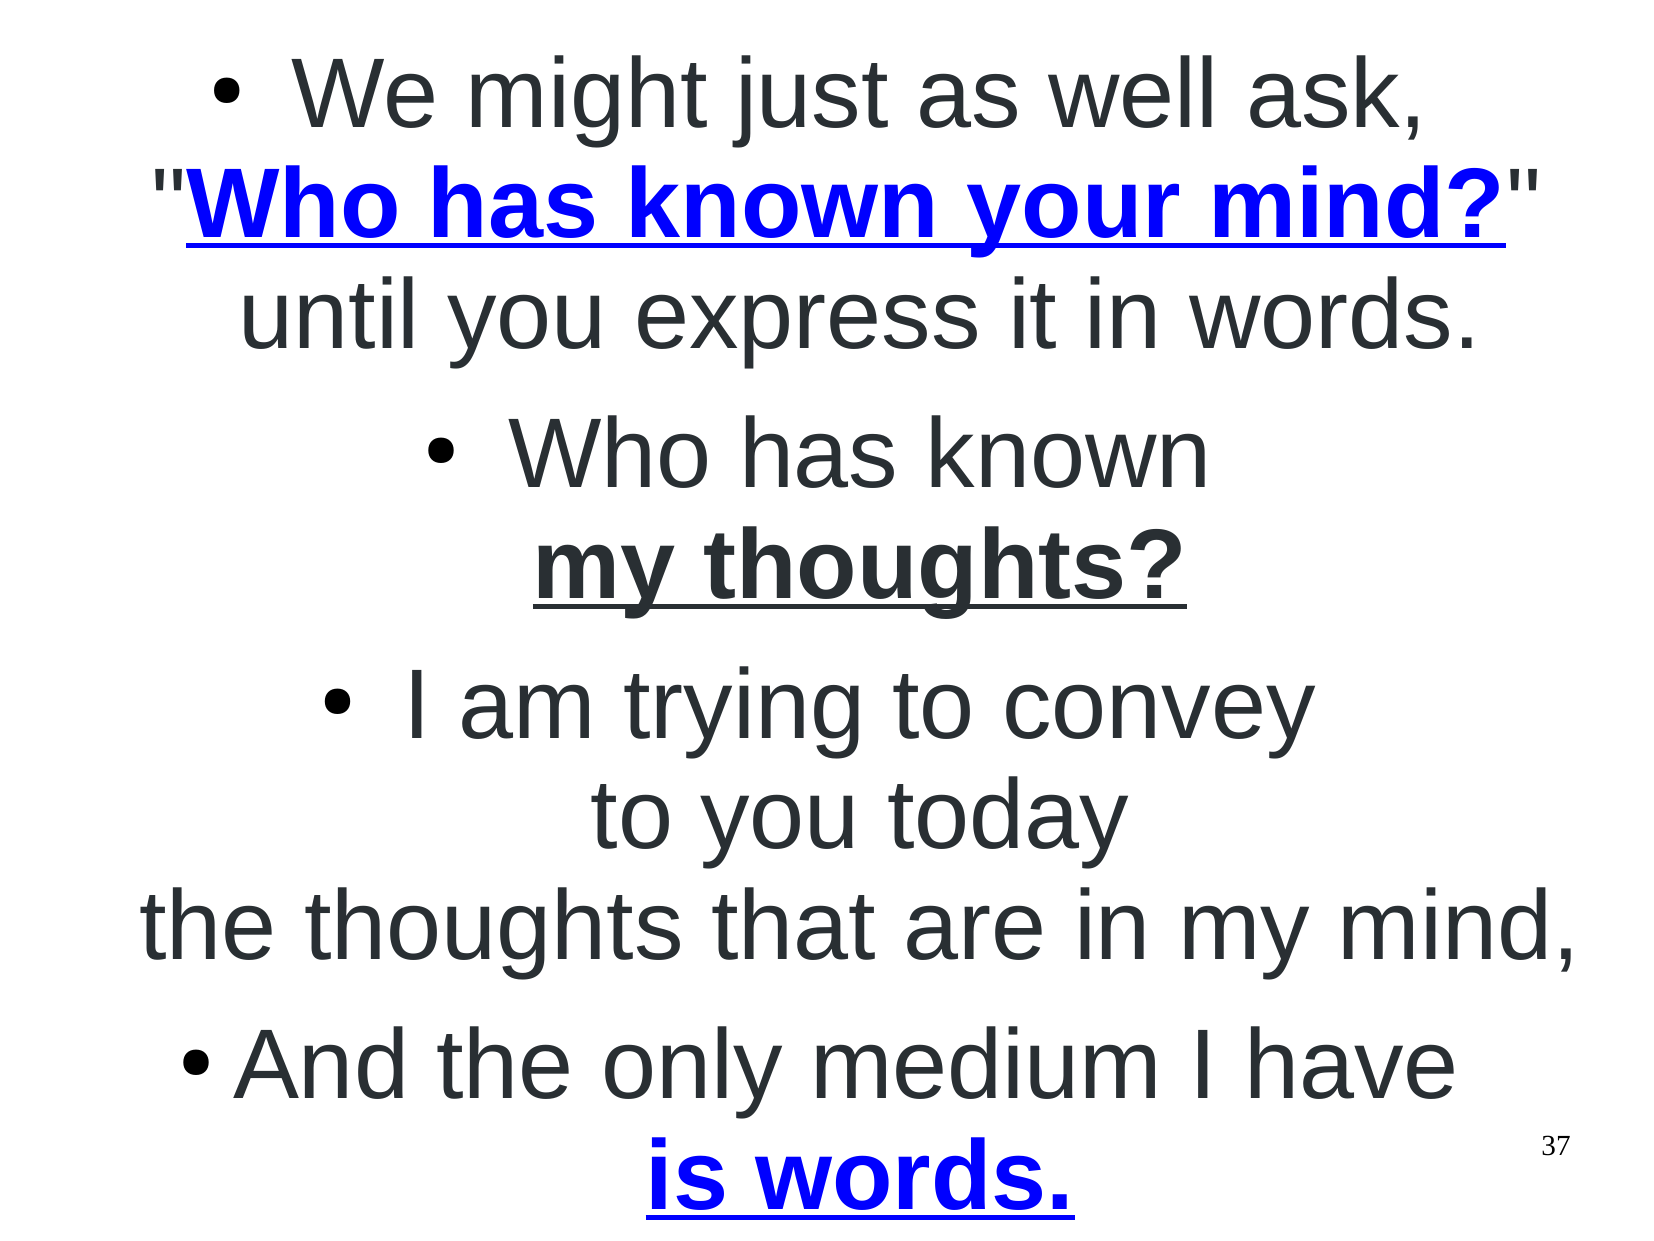

# We might just as well ask, "Who has known your mind?" until you express it in words.
 Who has known
my thoughts?
 I am trying to convey
to you today
 the thoughts that are in my mind,
And the only medium I have
is words.
37